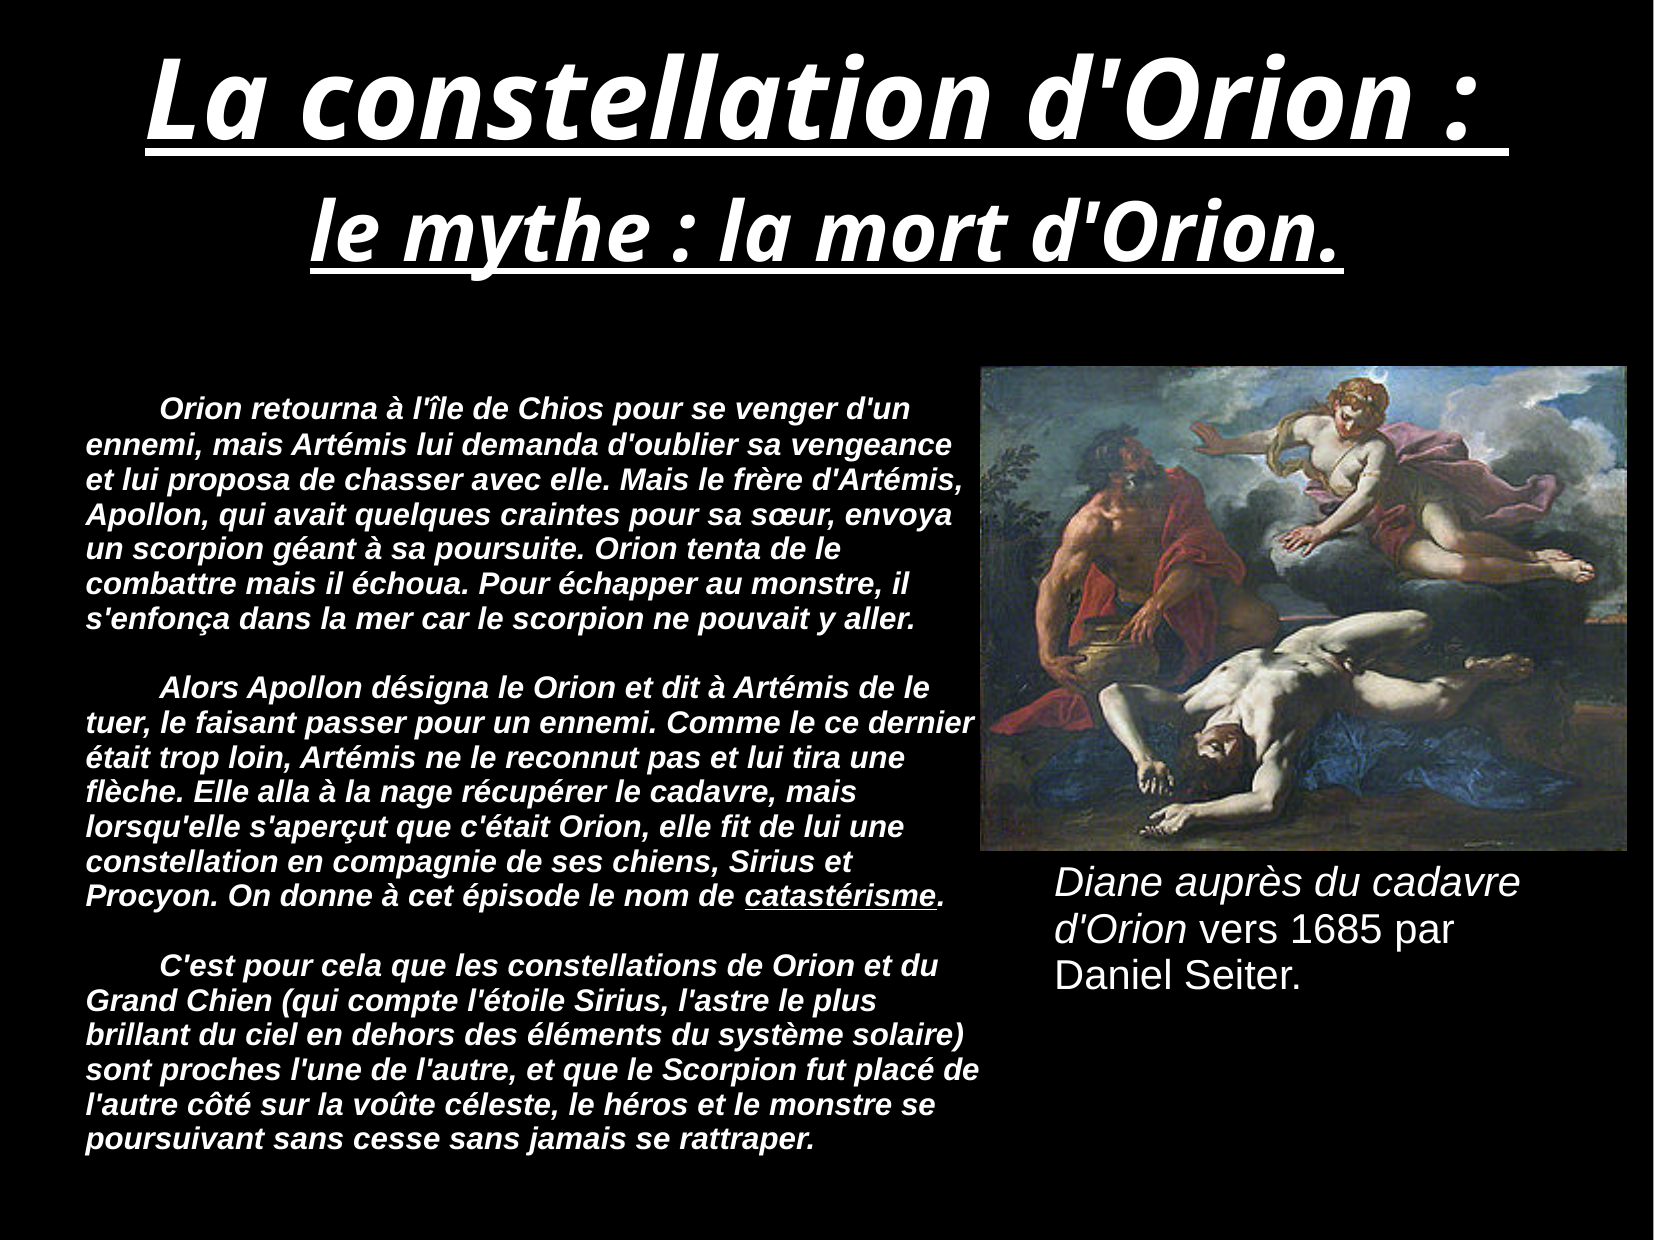

# La constellation d'Orion : le mythe : la mort d'Orion.
	Orion retourna à l'île de Chios pour se venger d'un ennemi, mais Artémis lui demanda d'oublier sa vengeance et lui proposa de chasser avec elle. Mais le frère d'Artémis, Apollon, qui avait quelques craintes pour sa sœur, envoya un scorpion géant à sa poursuite. Orion tenta de le combattre mais il échoua. Pour échapper au monstre, il s'enfonça dans la mer car le scorpion ne pouvait y aller.
	Alors Apollon désigna le Orion et dit à Artémis de le tuer, le faisant passer pour un ennemi. Comme le ce dernier était trop loin, Artémis ne le reconnut pas et lui tira une flèche. Elle alla à la nage récupérer le cadavre, mais lorsqu'elle s'aperçut que c'était Orion, elle fit de lui une constellation en compagnie de ses chiens, Sirius et Procyon. On donne à cet épisode le nom de catastérisme.
	C'est pour cela que les constellations de Orion et du Grand Chien (qui compte l'étoile Sirius, l'astre le plus brillant du ciel en dehors des éléments du système solaire) sont proches l'une de l'autre, et que le Scorpion fut placé de l'autre côté sur la voûte céleste, le héros et le monstre se poursuivant sans cesse sans jamais se rattraper.
Diane auprès du cadavre d'Orion vers 1685 par Daniel Seiter.